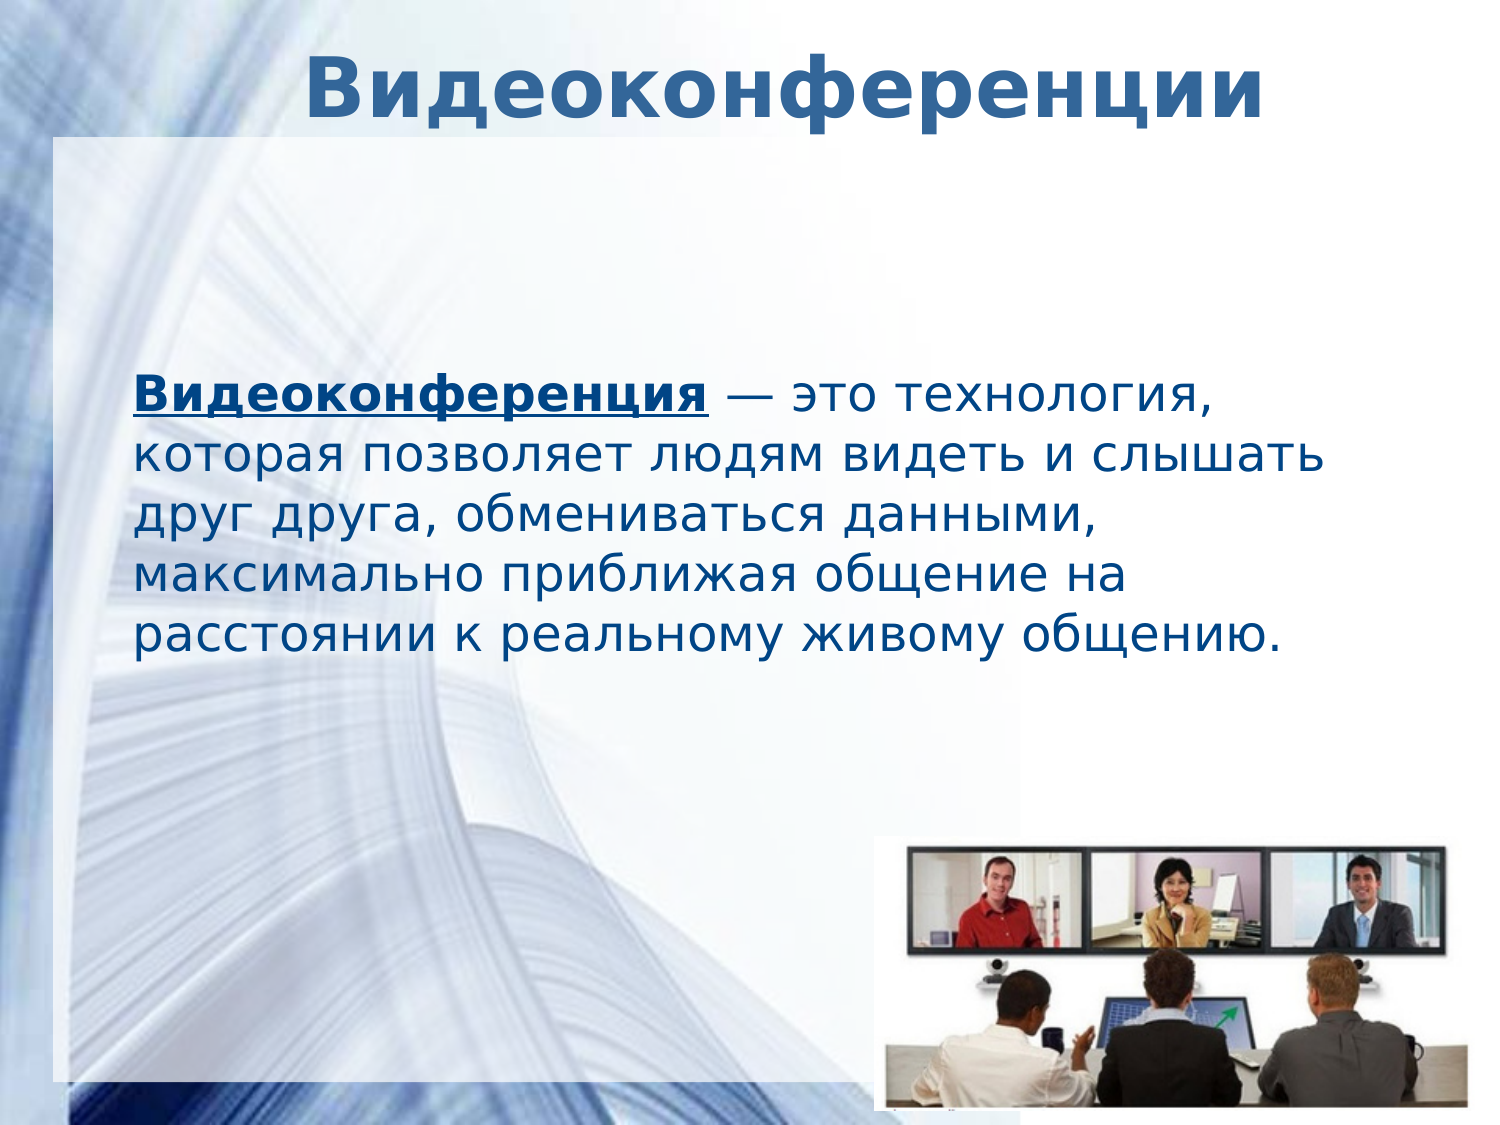

Видеоконференции
Видеоконференция — это технология, которая позволяет людям видеть и слышать друг друга, обмениваться данными, максимально приближая общение на расстоянии к реальному живому общению.